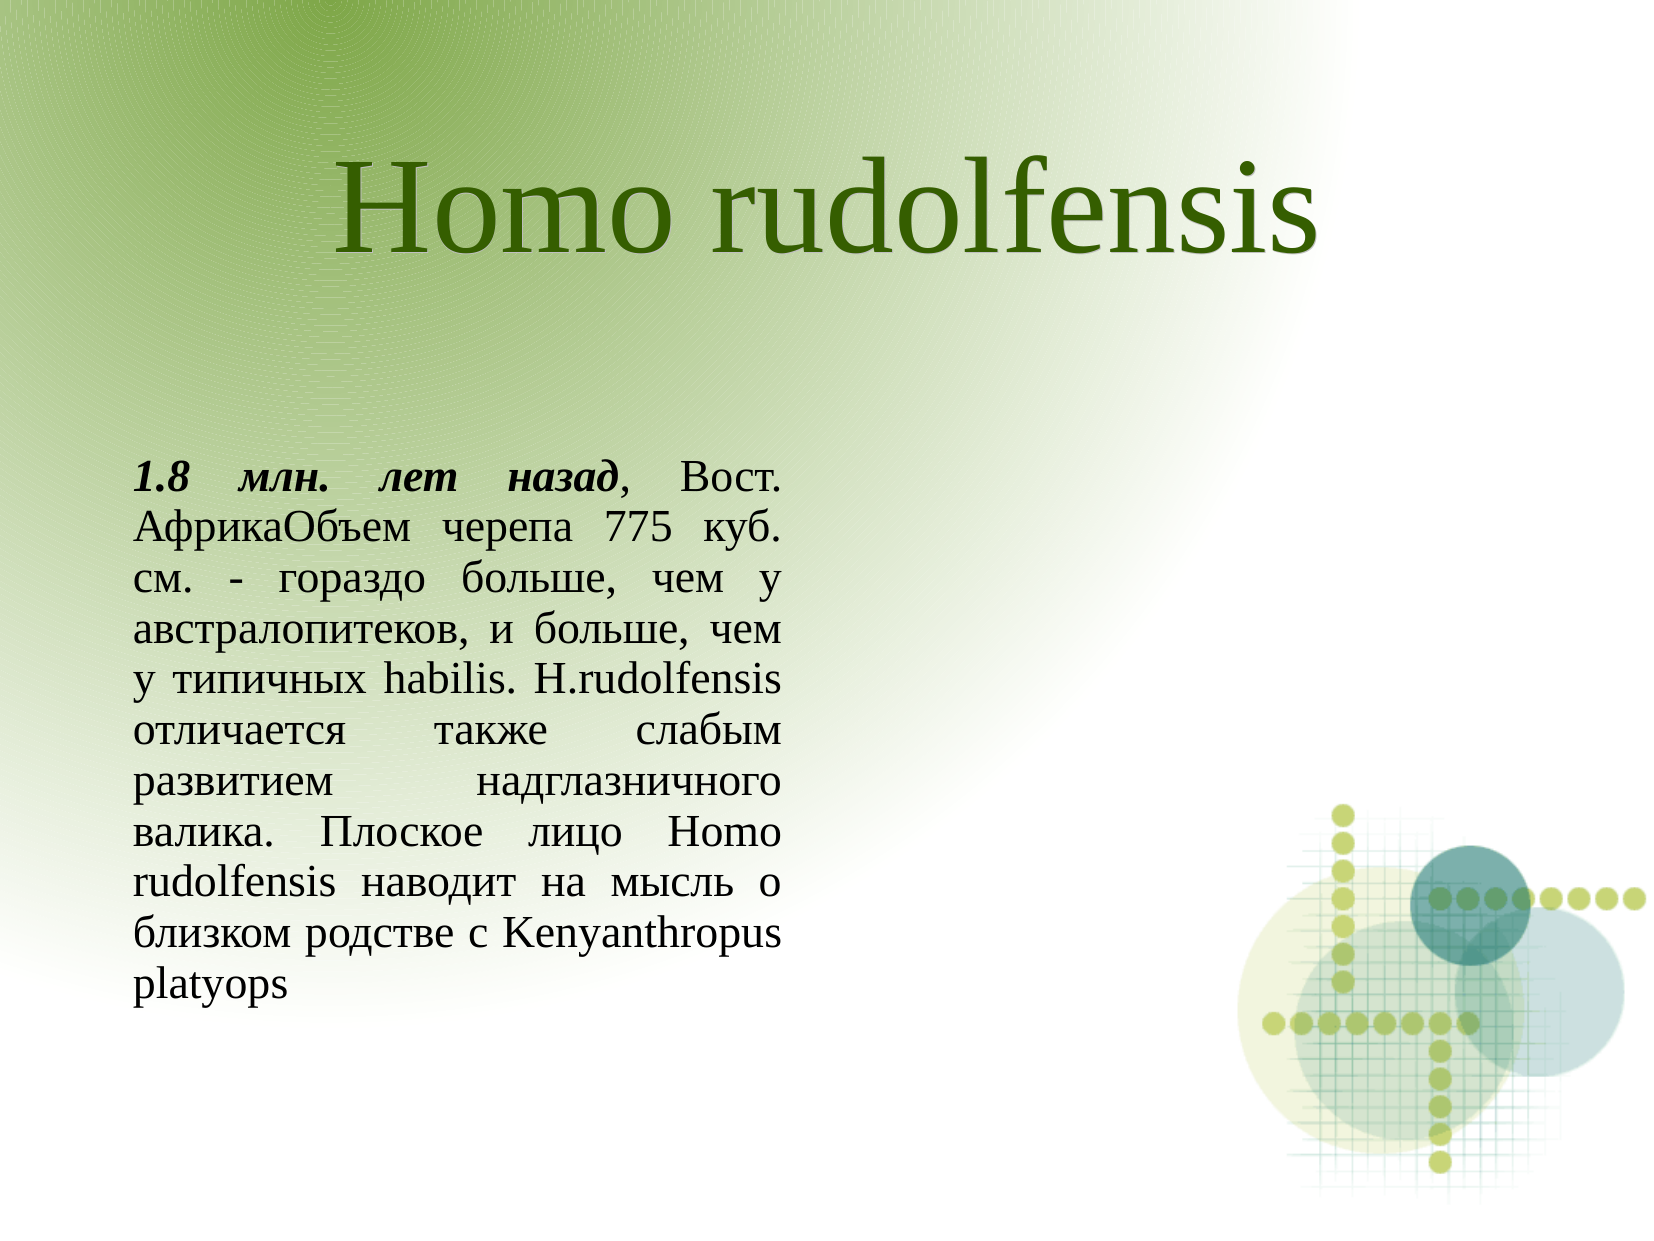

# Homo rudolfensis
1.8 млн. лет назад, Вост. АфрикаОбъем черепа 775 куб. см. - гораздо больше, чем у австралопитеков, и больше, чем у типичных habilis. H.rudolfensis отличается также слабым развитием надглазничного валика. Плоское лицо Homo rudolfensis наводит на мысль о близком родстве с Kenyanthropus platyops